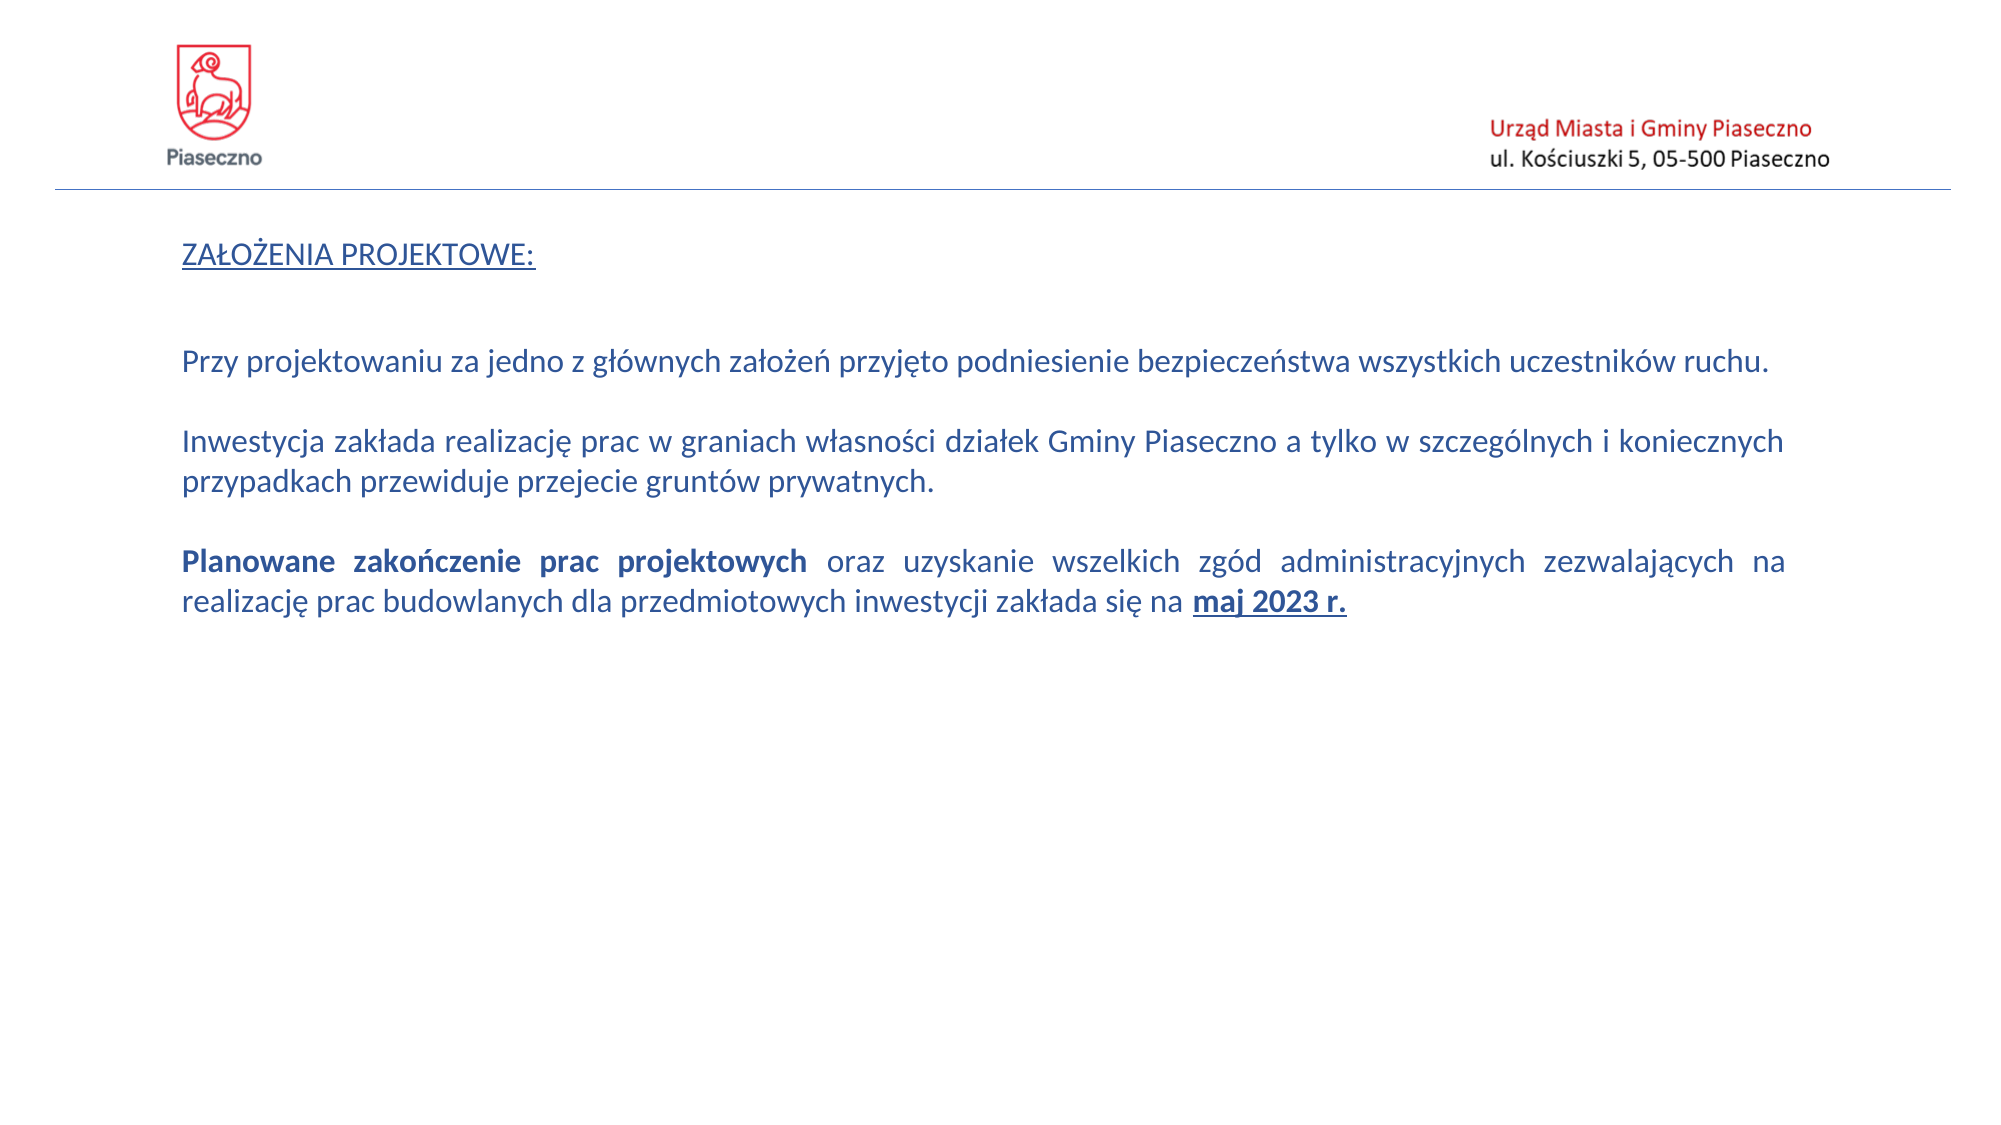

ZAŁOŻENIA PROJEKTOWE:
Przy projektowaniu za jedno z głównych założeń przyjęto podniesienie bezpieczeństwa wszystkich uczestników ruchu.
Inwestycja zakłada realizację prac w graniach własności działek Gminy Piaseczno a tylko w szczególnych i koniecznych przypadkach przewiduje przejecie gruntów prywatnych.
Planowane zakończenie prac projektowych oraz uzyskanie wszelkich zgód administracyjnych zezwalających na realizację prac budowlanych dla przedmiotowych inwestycji zakłada się na maj 2023 r.